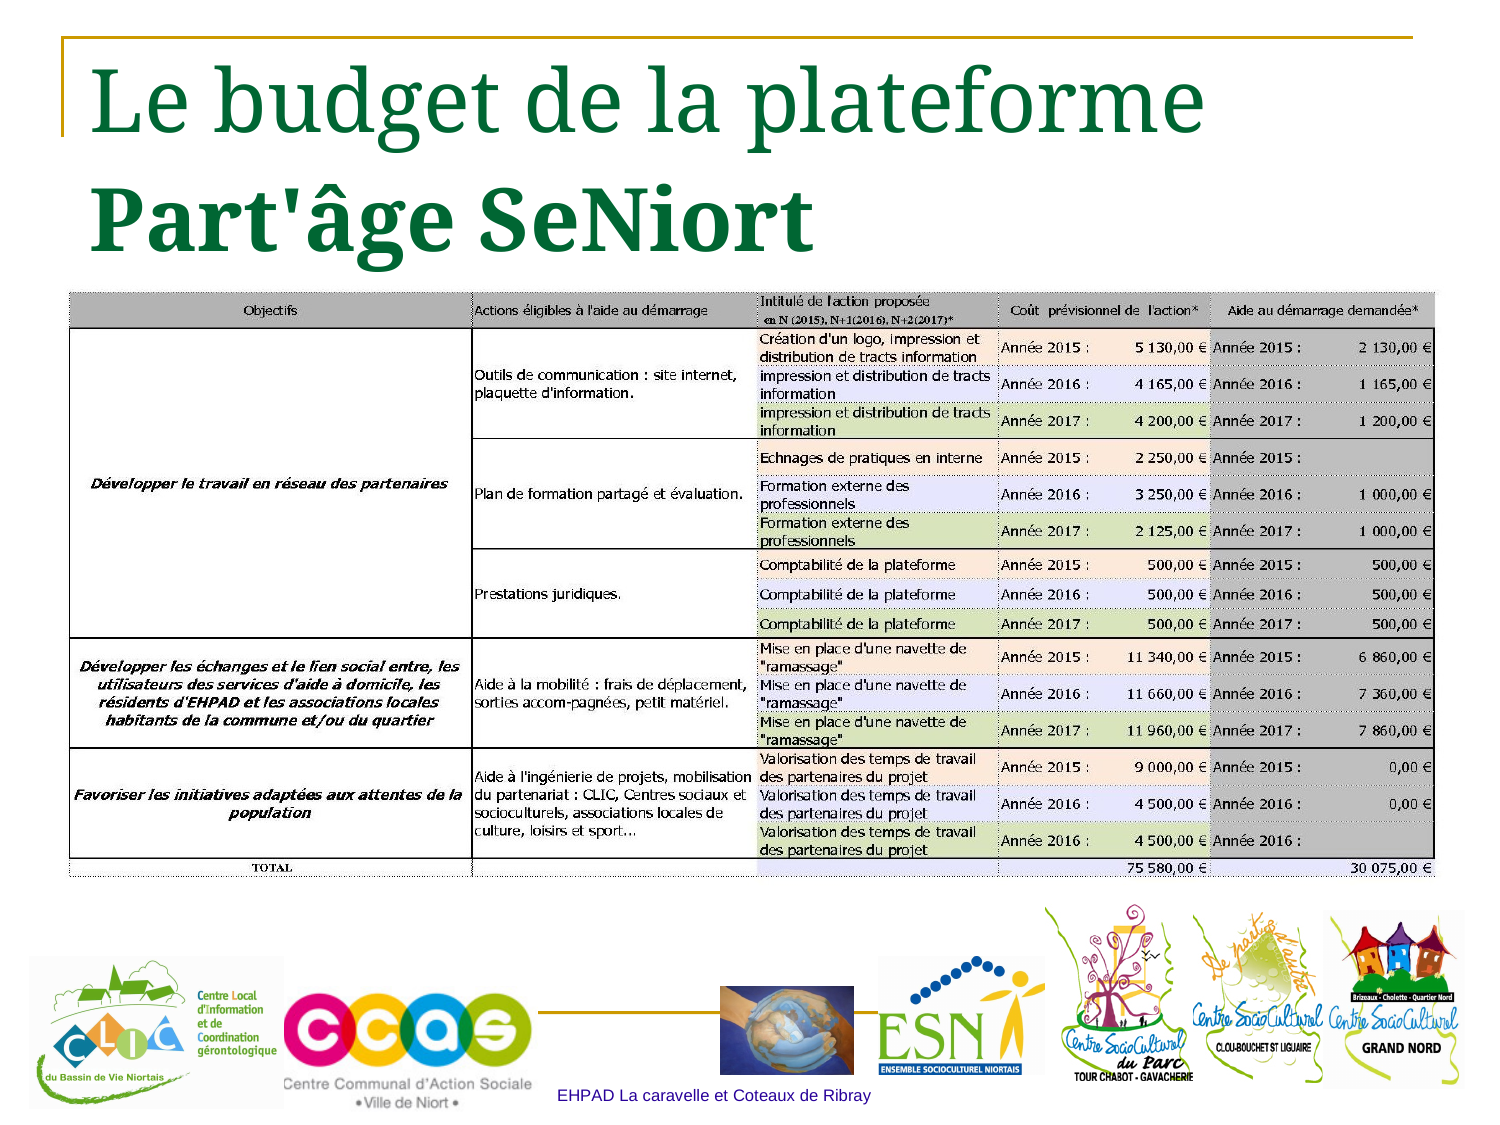

# Le budget de la plateforme Part'âge SeNiort
EHPAD La caravelle et Coteaux de Ribray